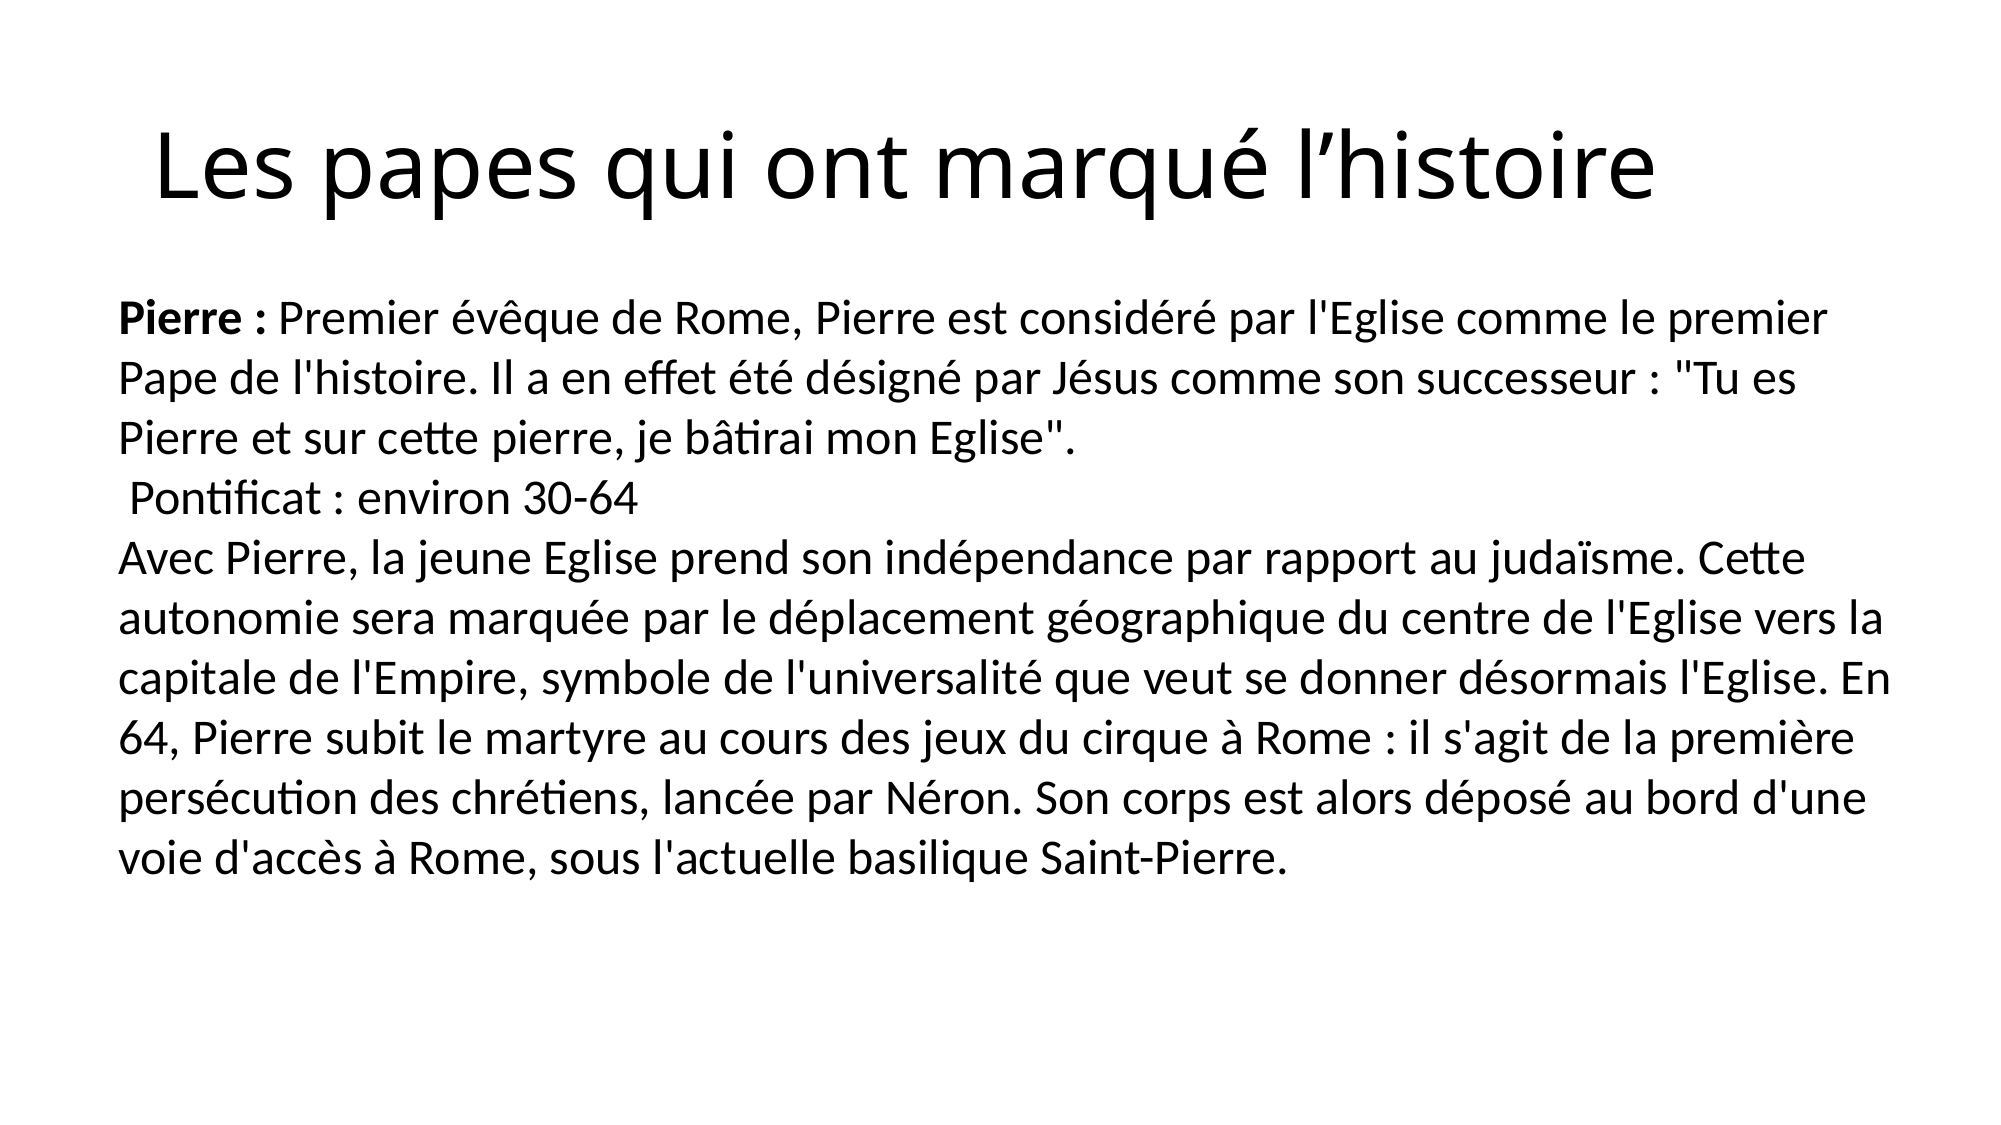

# Les papes qui ont marqué l’histoire
Pierre : Premier évêque de Rome, Pierre est considéré par l'Eglise comme le premier Pape de l'histoire. Il a en effet été désigné par Jésus comme son successeur : "Tu es Pierre et sur cette pierre, je bâtirai mon Eglise".
 Pontificat : environ 30-64
Avec Pierre, la jeune Eglise prend son indépendance par rapport au judaïsme. Cette autonomie sera marquée par le déplacement géographique du centre de l'Eglise vers la capitale de l'Empire, symbole de l'universalité que veut se donner désormais l'Eglise. En 64, Pierre subit le martyre au cours des jeux du cirque à Rome : il s'agit de la première persécution des chrétiens, lancée par Néron. Son corps est alors déposé au bord d'une voie d'accès à Rome, sous l'actuelle basilique Saint-Pierre.